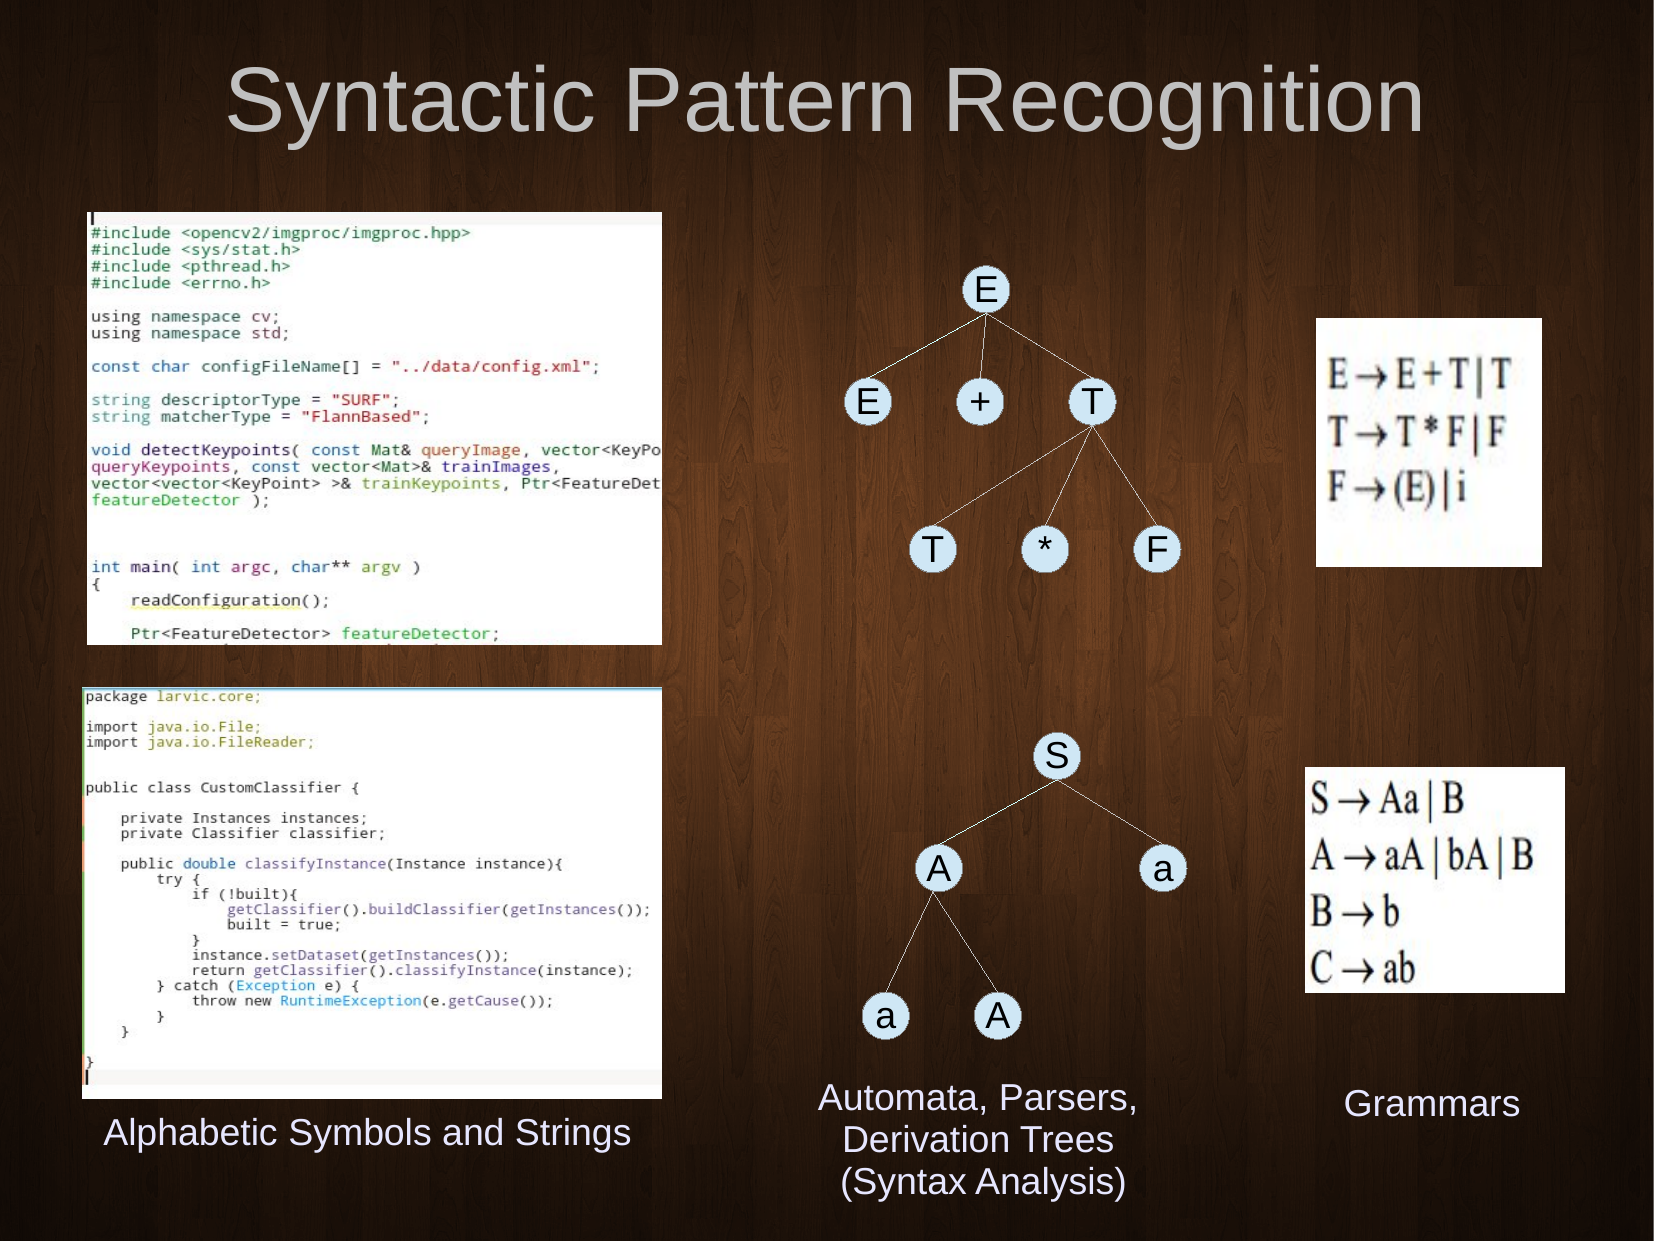

# Syntactic Pattern Recognition
E
E
E
T
E
+
T
+
T
F
T
*
F
*
S
A
a
A
a
Automata, Parsers,
Derivation Trees
(Syntax Analysis)
Grammars
Alphabetic Symbols and Strings